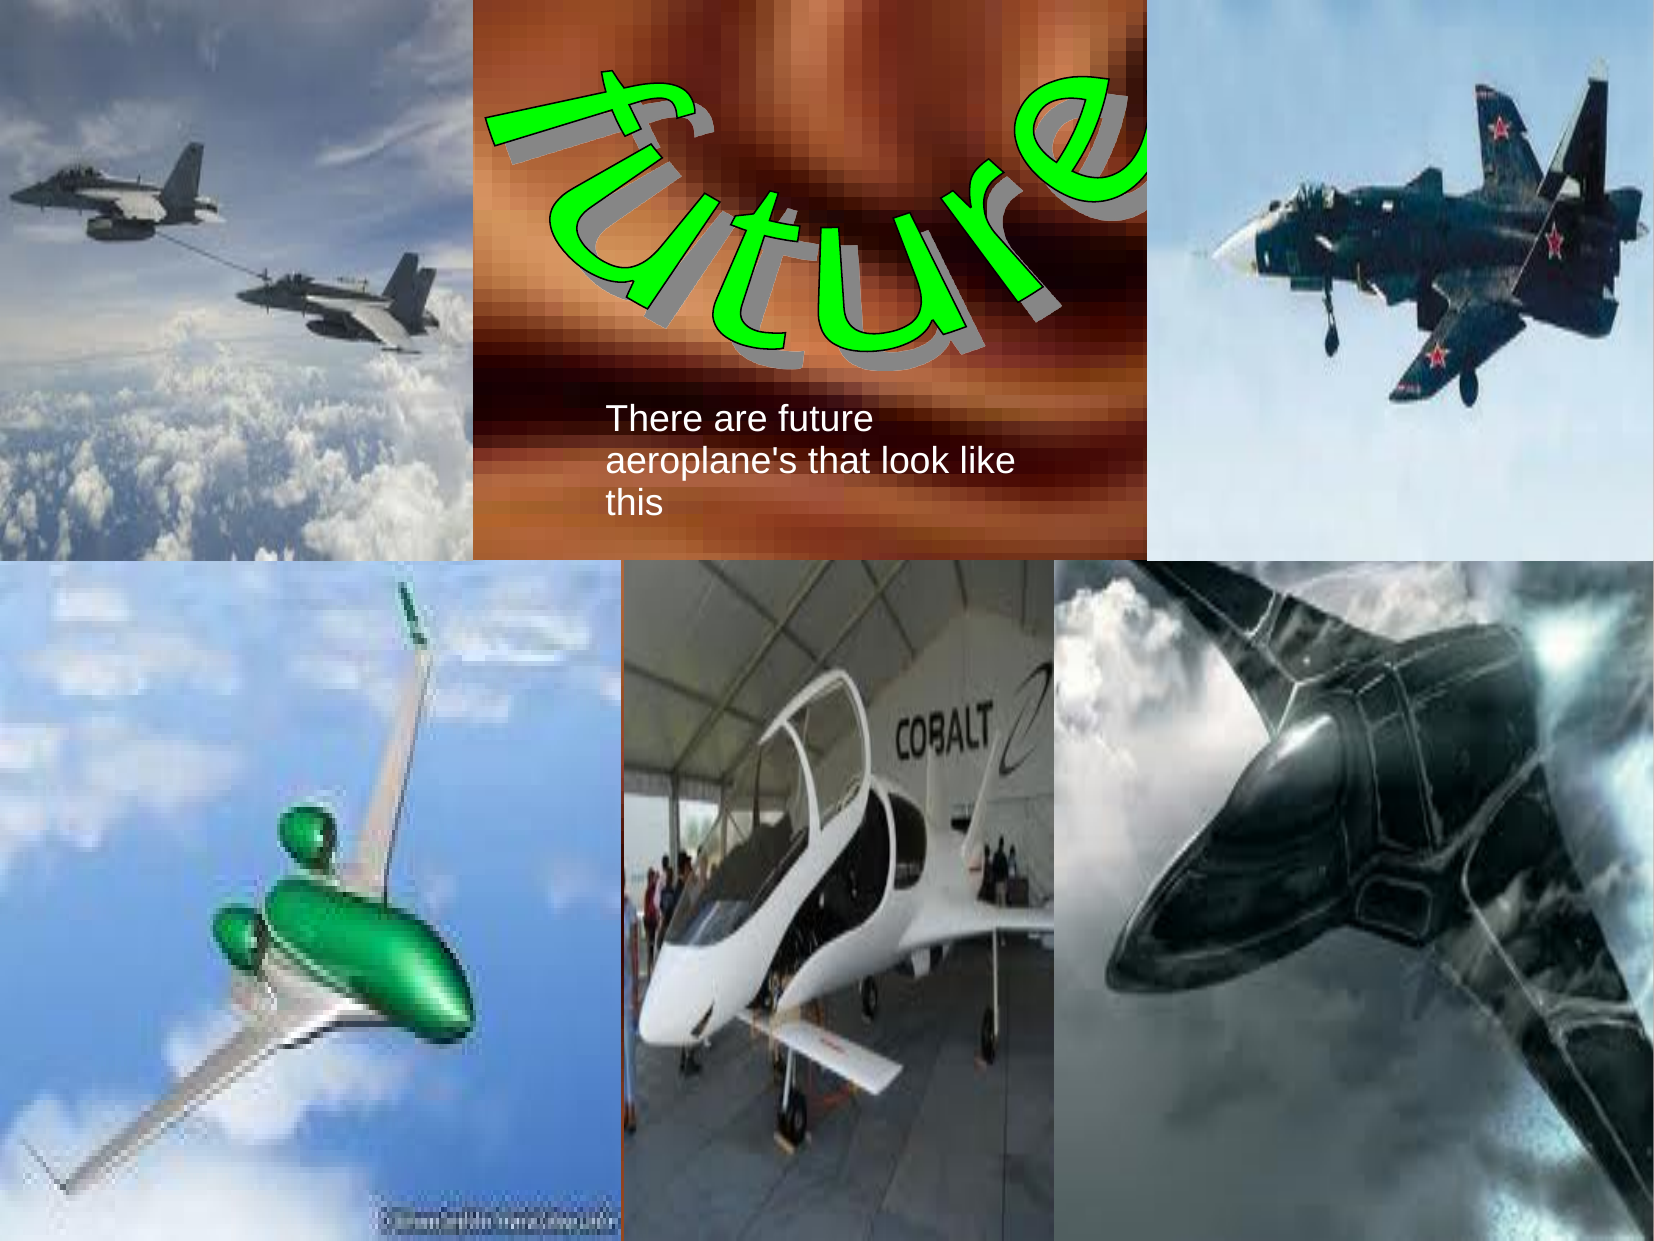

future
There are future aeroplane's that look like this